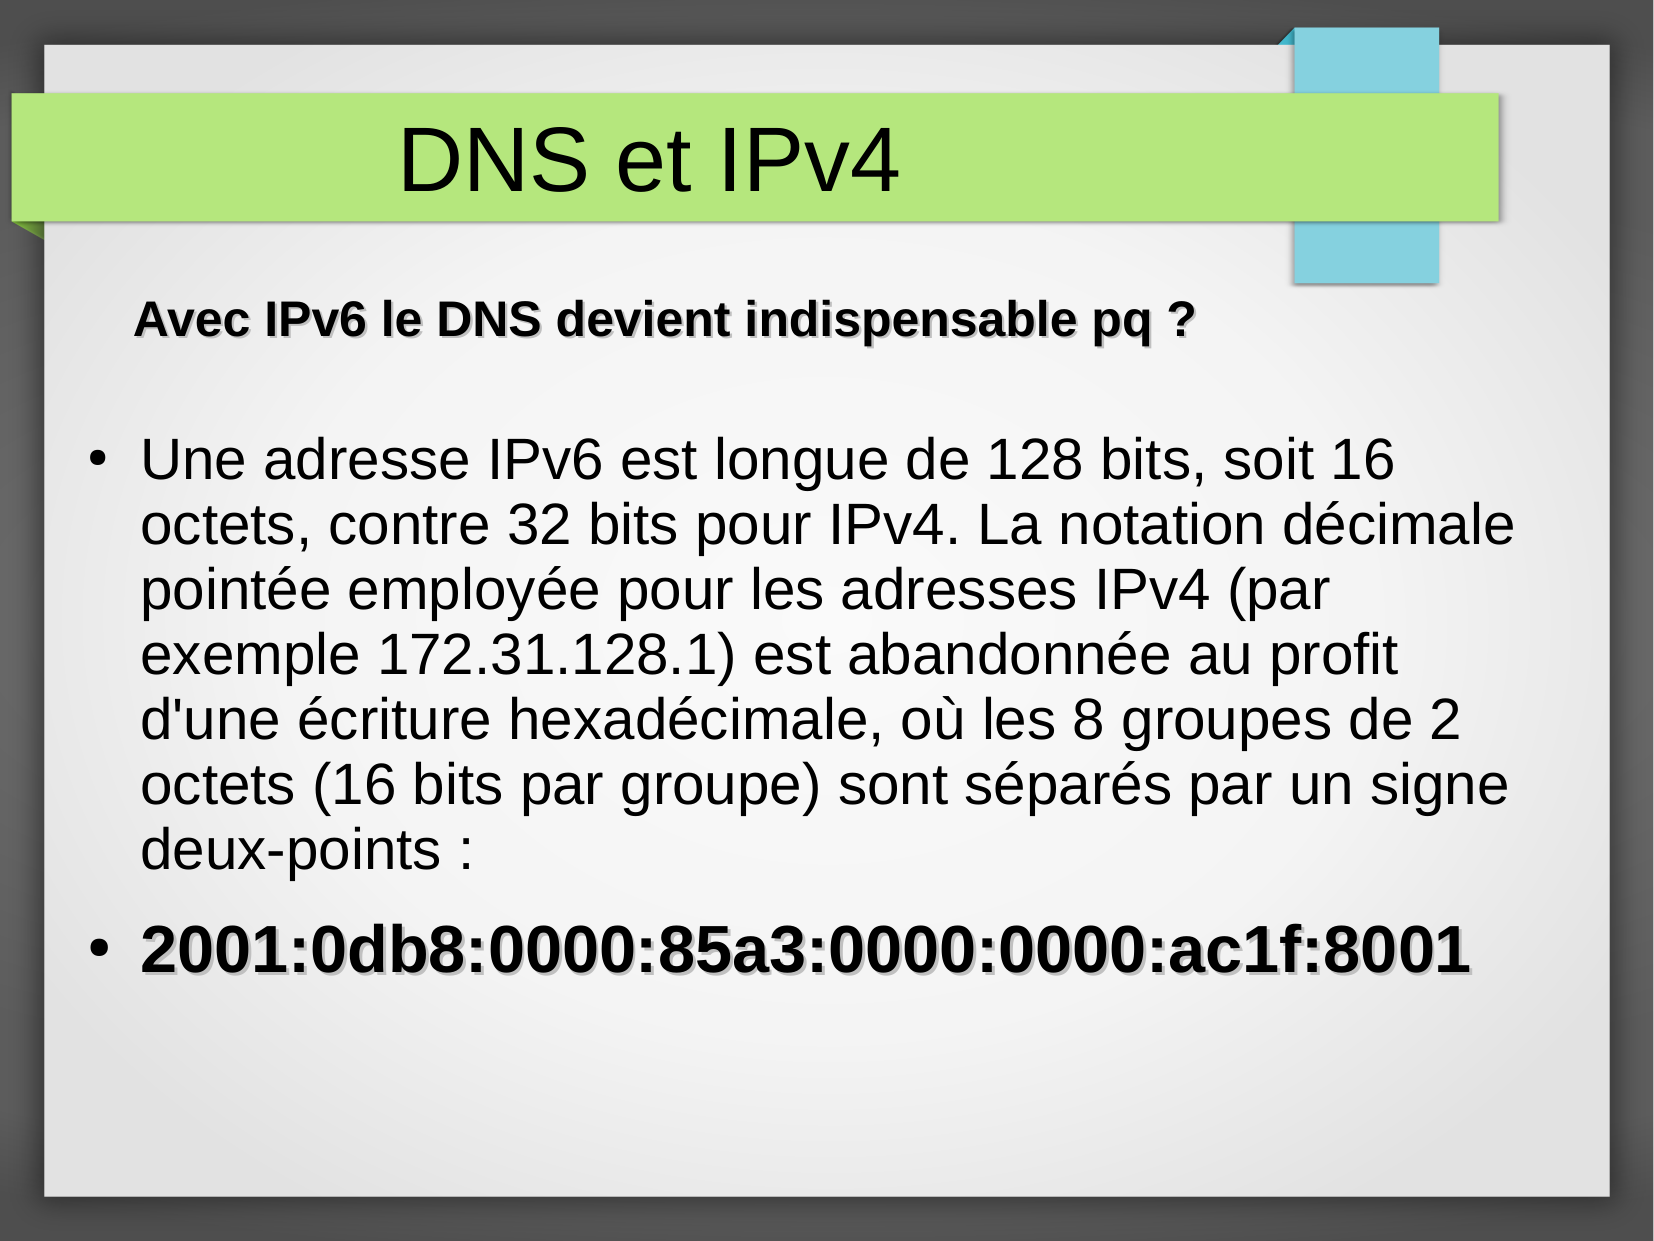

# DNS et IPv4
Avec IPv6 le DNS devient indispensable pq ?
Une adresse IPv6 est longue de 128 bits, soit 16 octets, contre 32 bits pour IPv4. La notation décimale pointée employée pour les adresses IPv4 (par exemple 172.31.128.1) est abandonnée au profit d'une écriture hexadécimale, où les 8 groupes de 2 octets (16 bits par groupe) sont séparés par un signe deux-points :
2001:0db8:0000:85a3:0000:0000:ac1f:8001